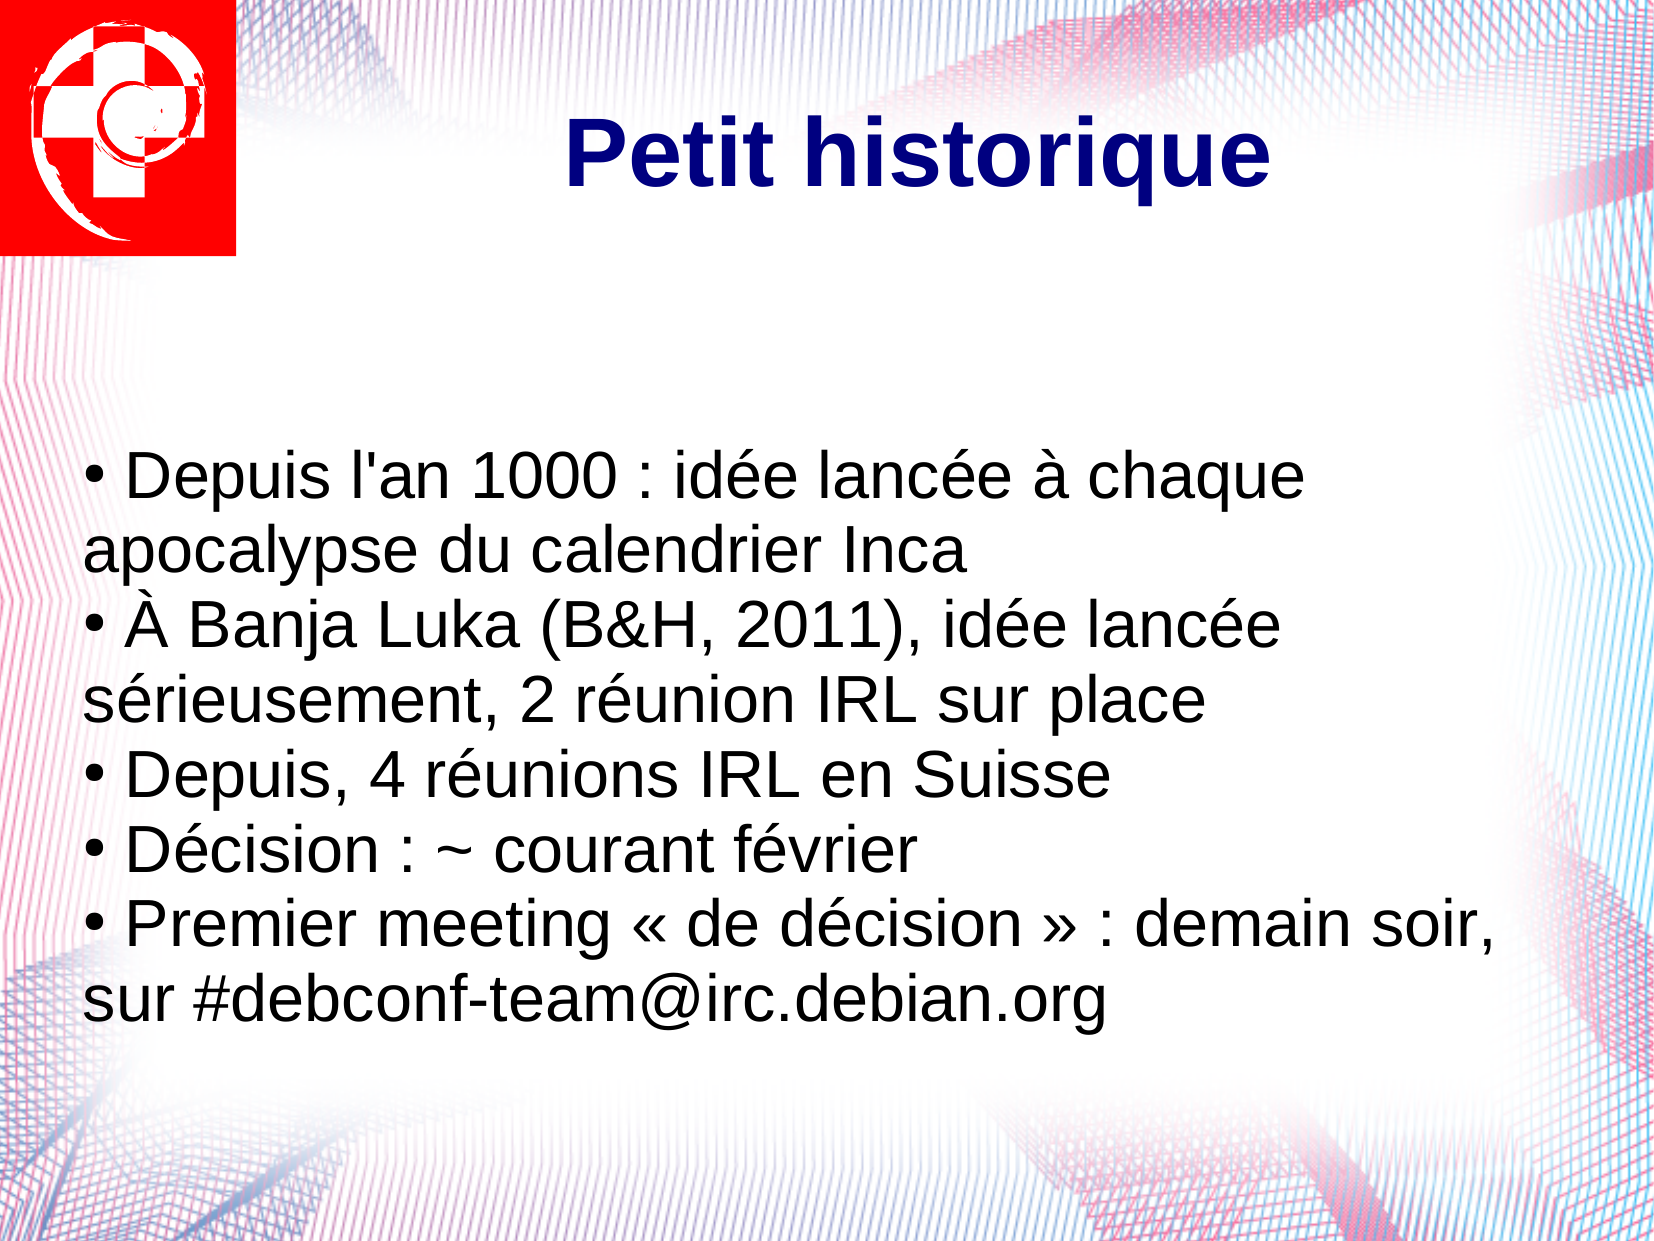

# Petit historique
 Depuis l'an 1000 : idée lancée à chaque apocalypse du calendrier Inca
 À Banja Luka (B&H, 2011), idée lancée sérieusement, 2 réunion IRL sur place
 Depuis, 4 réunions IRL en Suisse
 Décision : ~ courant février
 Premier meeting « de décision » : demain soir, sur #debconf-team@irc.debian.org